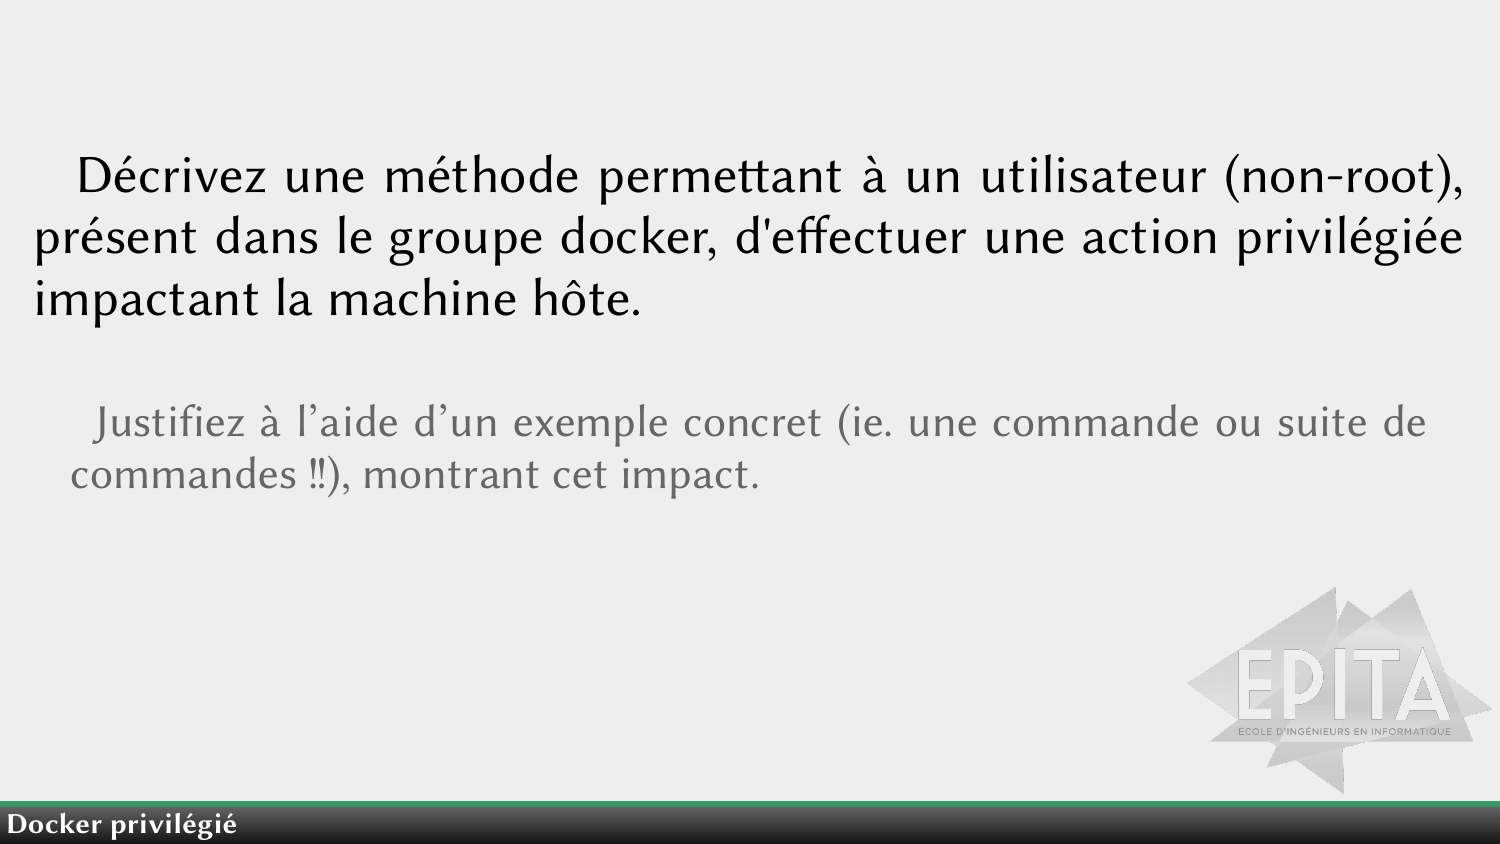

Décrivez une méthode permettant à un utilisateur (non-root), présent dans le groupe docker, d'effectuer une action privilégiée impactant la machine hôte.
Justifiez à l’aide d’un exemple concret (ie. une commande ou suite de commandes !!), montrant cet impact.
# Docker privilégié